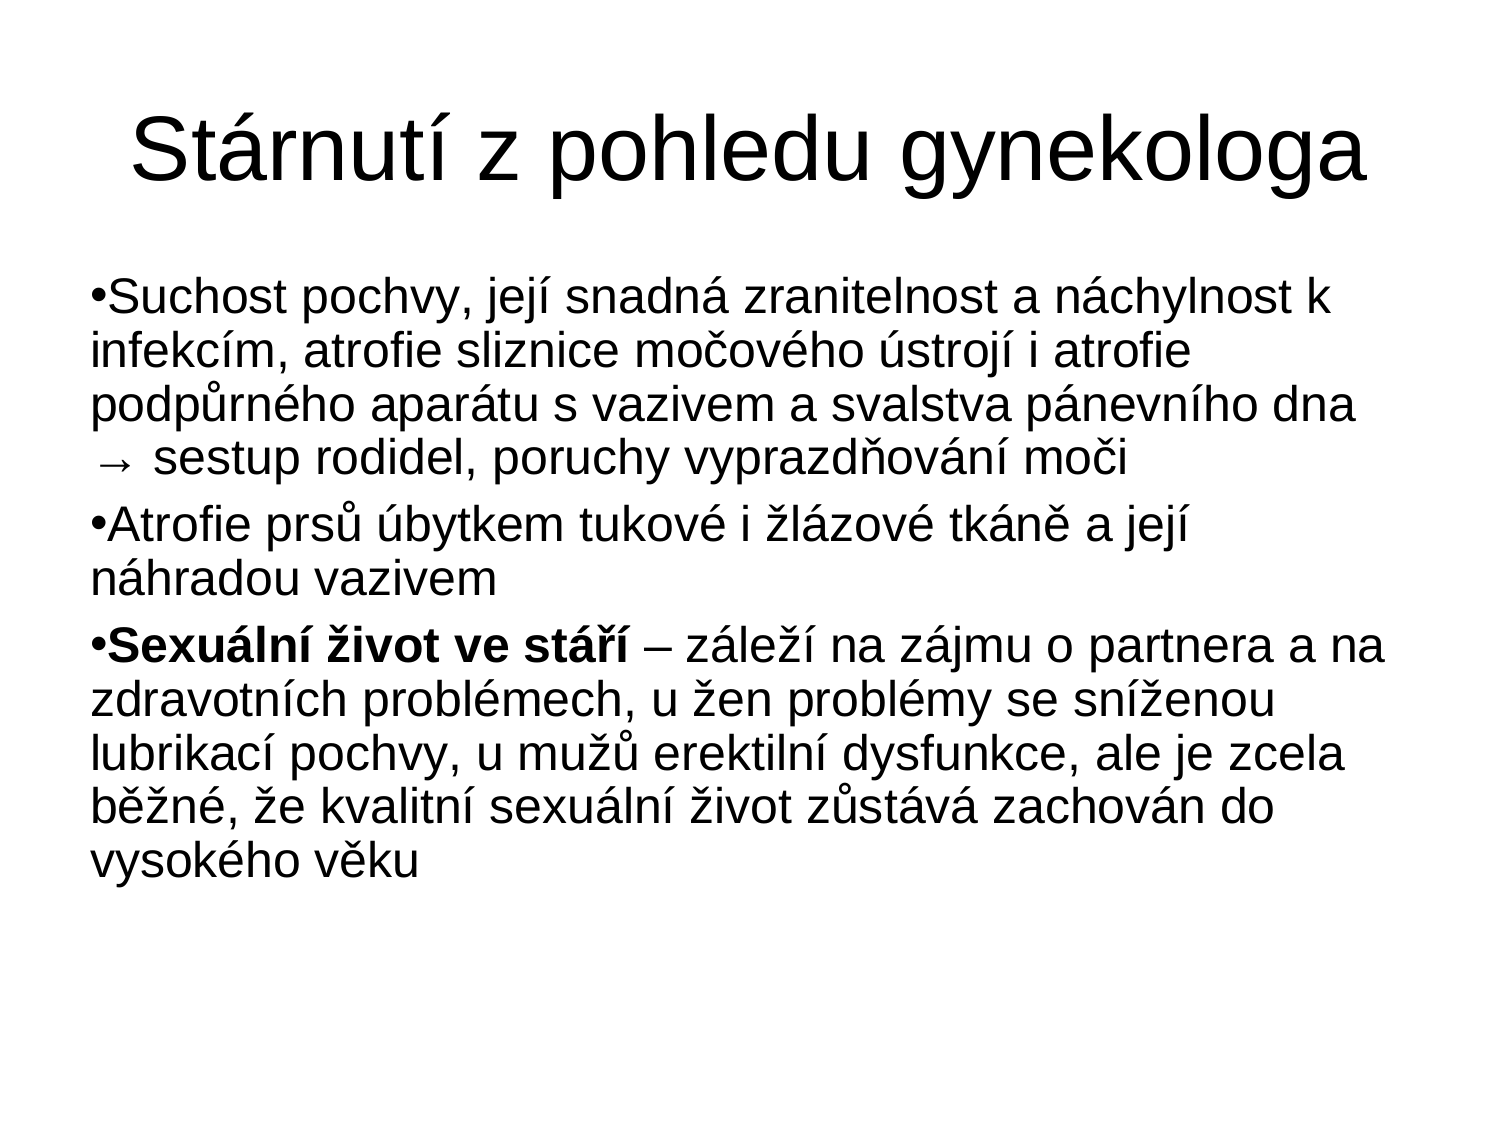

# Stárnutí z pohledu gynekologa
Suchost pochvy, její snadná zranitelnost a náchylnost k infekcím, atrofie sliznice močového ústrojí i atrofie podpůrného aparátu s vazivem a svalstva pánevního dna → sestup rodidel, poruchy vyprazdňování moči
Atrofie prsů úbytkem tukové i žlázové tkáně a její náhradou vazivem
Sexuální život ve stáří – záleží na zájmu o partnera a na zdravotních problémech, u žen problémy se sníženou lubrikací pochvy, u mužů erektilní dysfunkce, ale je zcela běžné, že kvalitní sexuální život zůstává zachován do vysokého věku